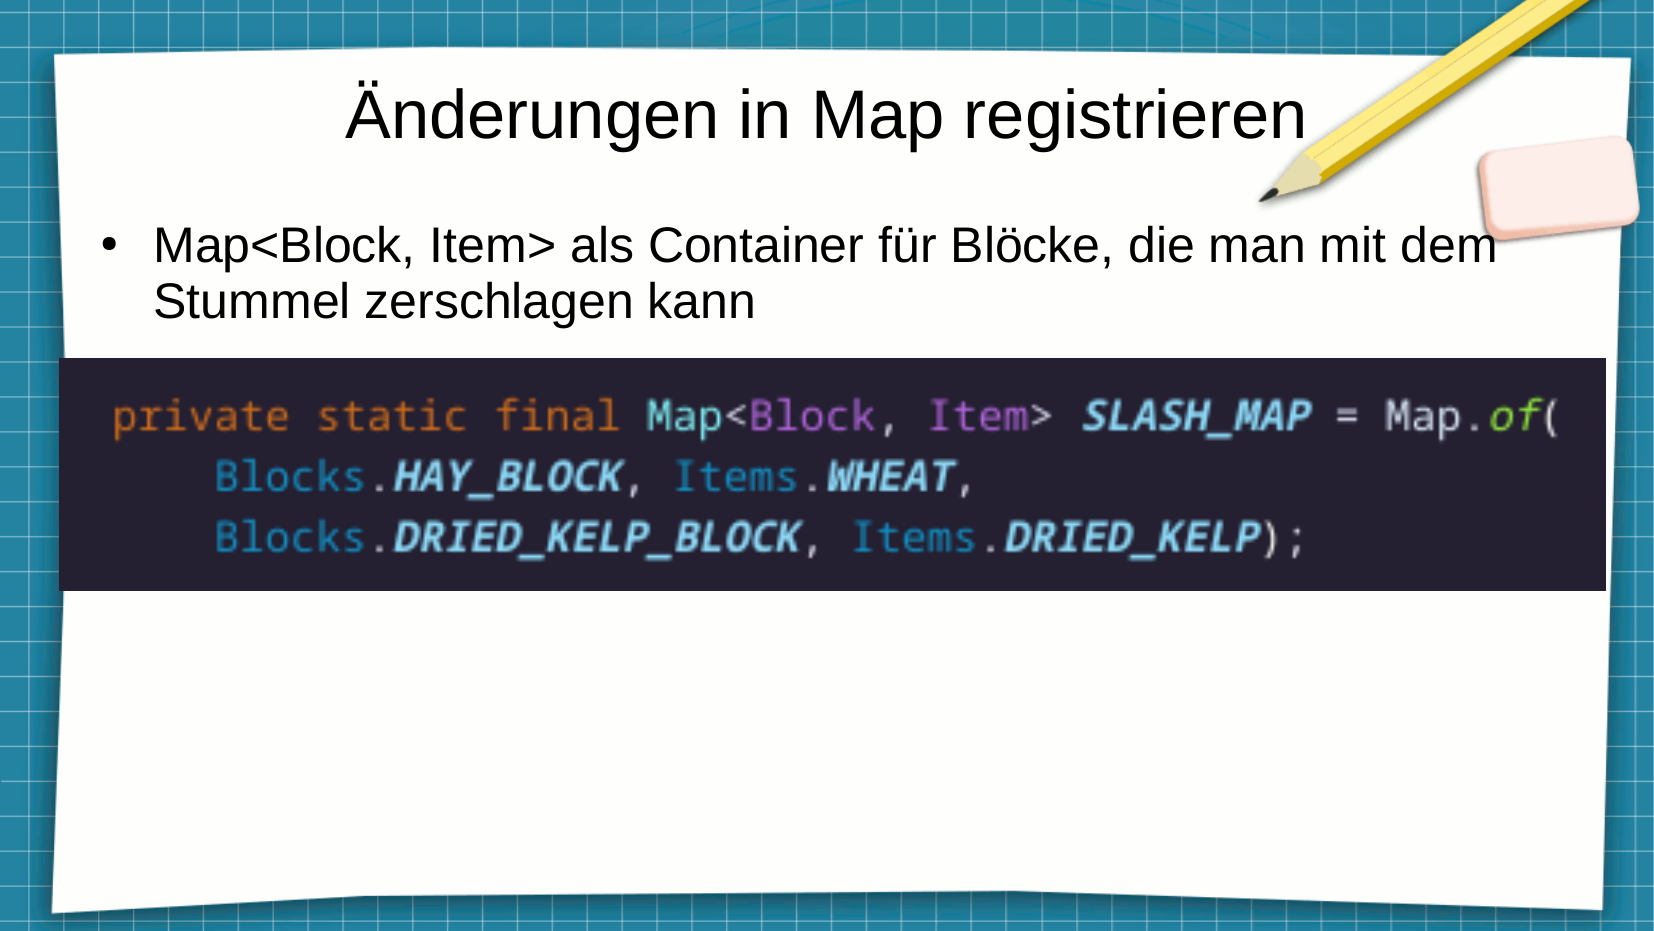

# Änderungen in Map registrieren
Map<Block, Item> als Container für Blöcke, die man mit dem Stummel zerschlagen kann